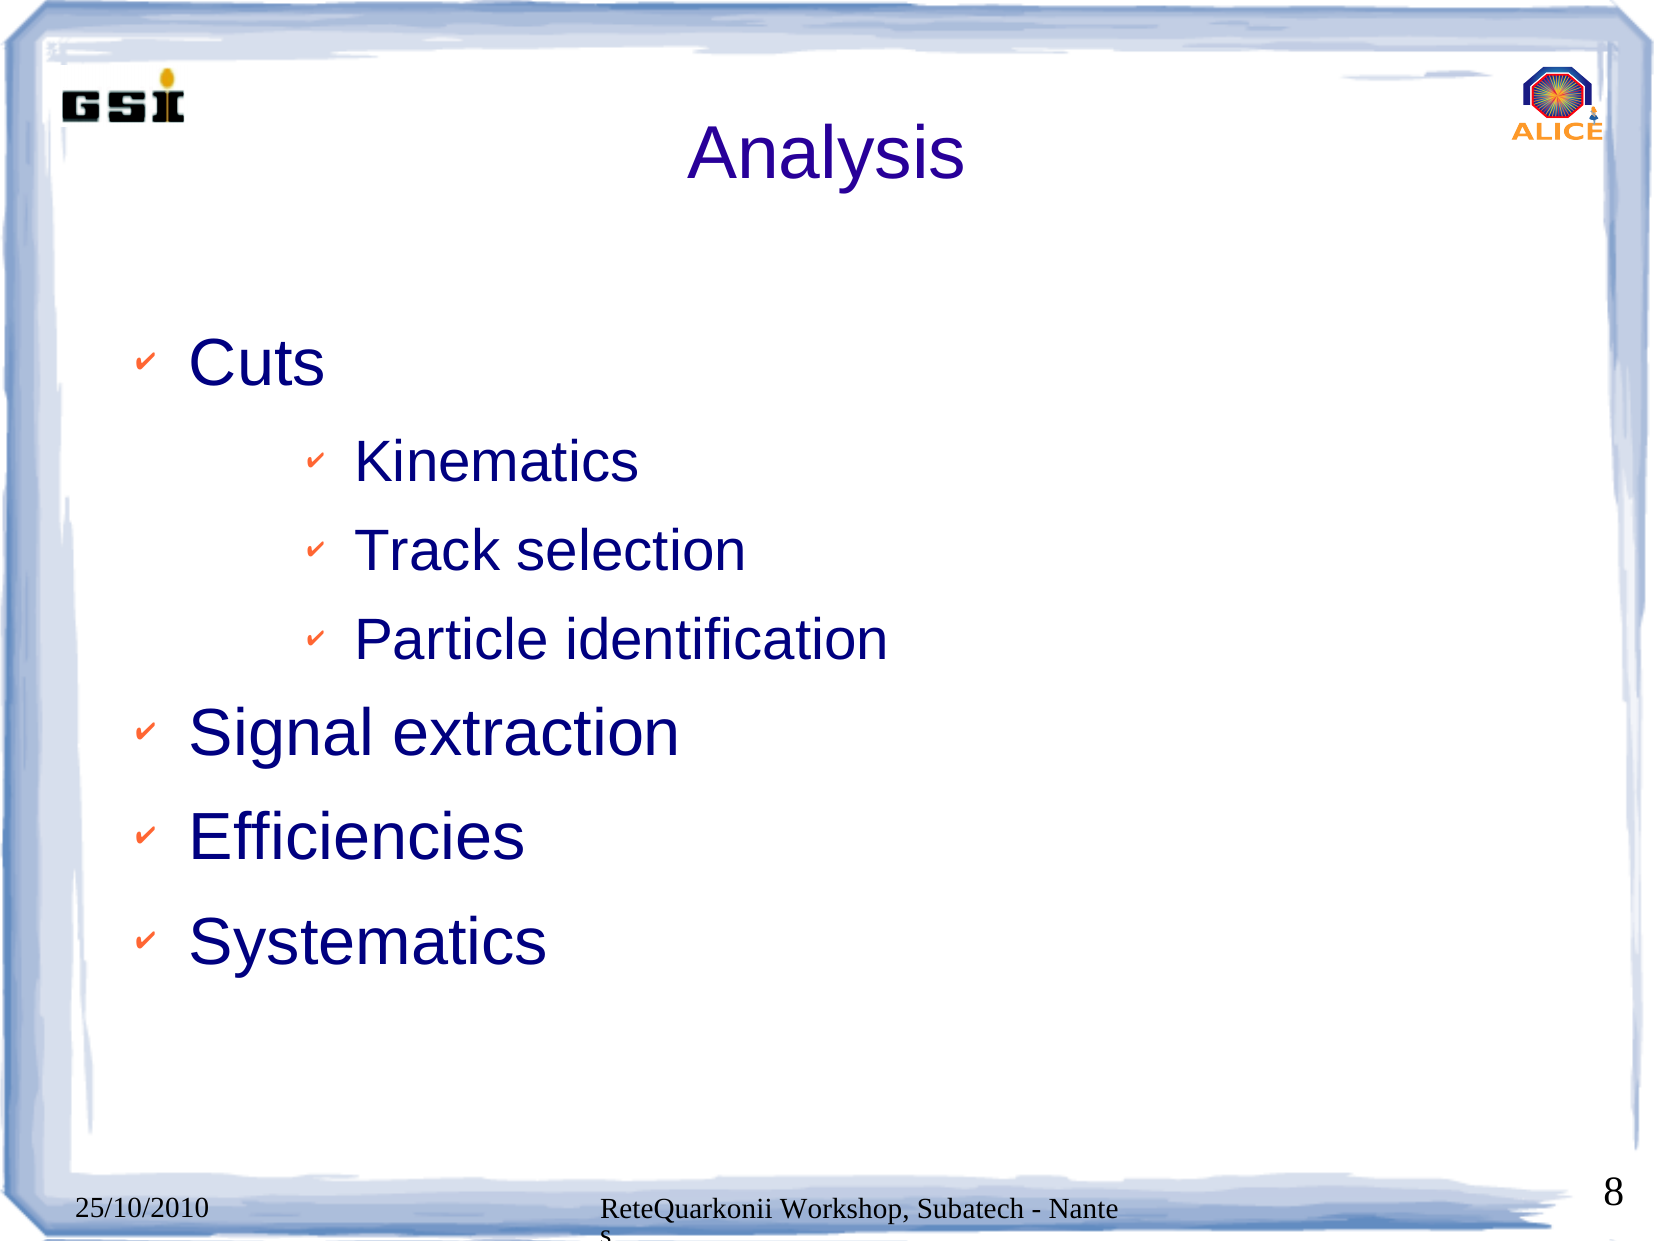

# Analysis
Cuts
Kinematics
Track selection
Particle identification
Signal extraction
Efficiencies
Systematics
8
25/10/2010
ReteQuarkonii Workshop, Subatech - Nantes